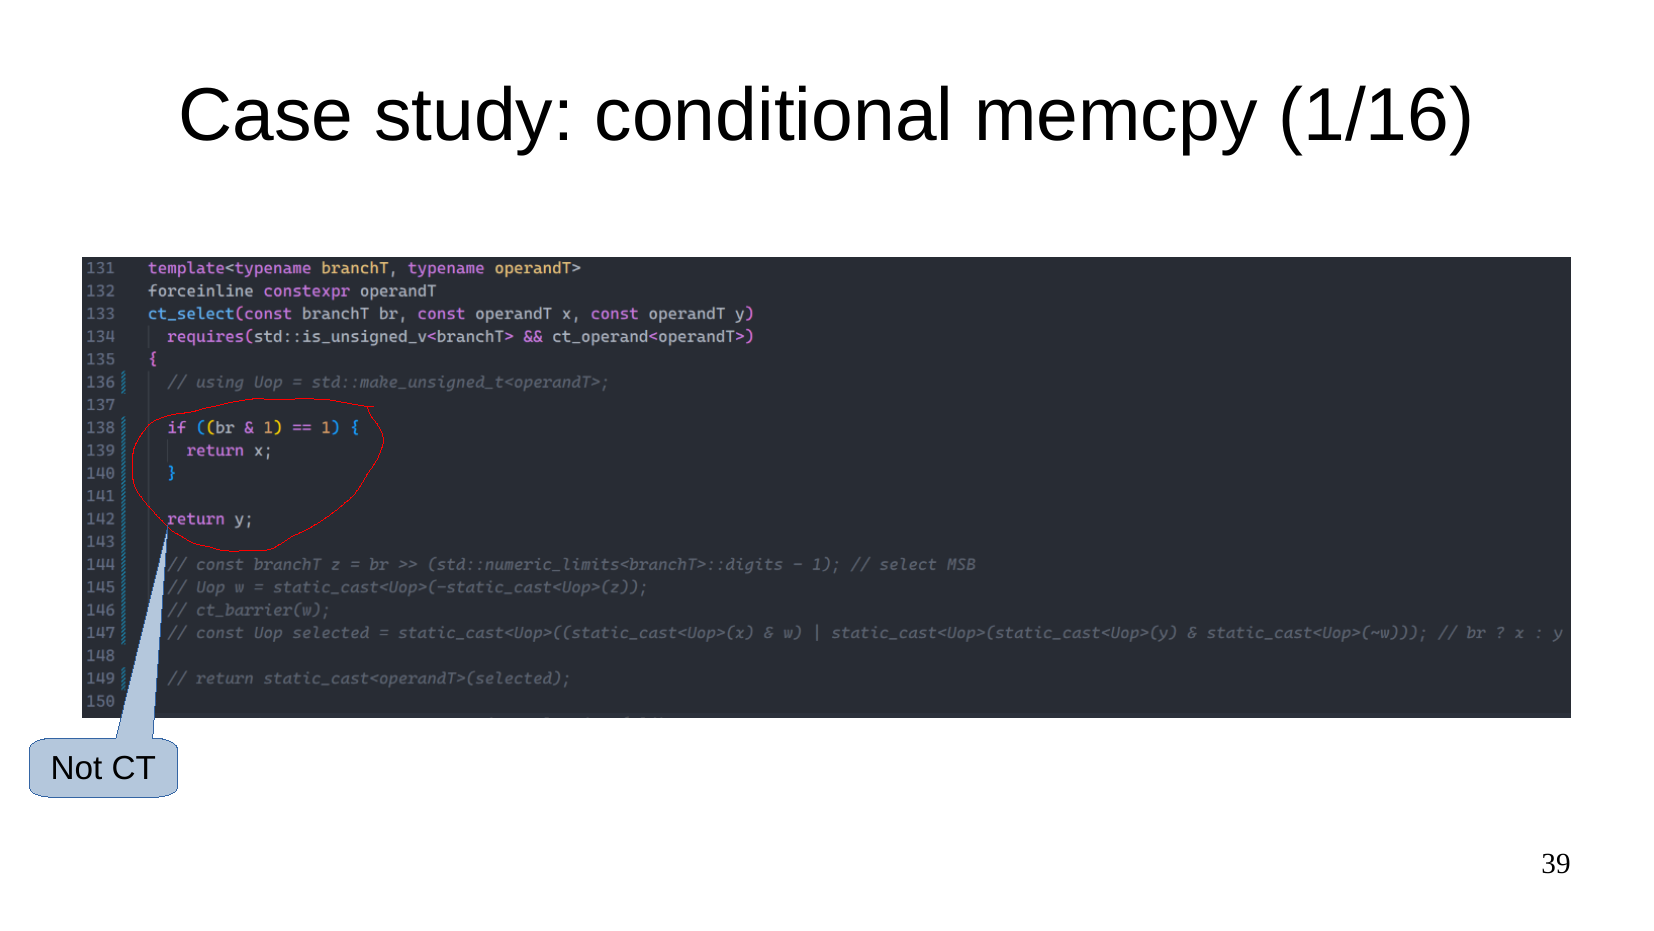

# Case study: conditional memcpy (1/16)
Not CT
39